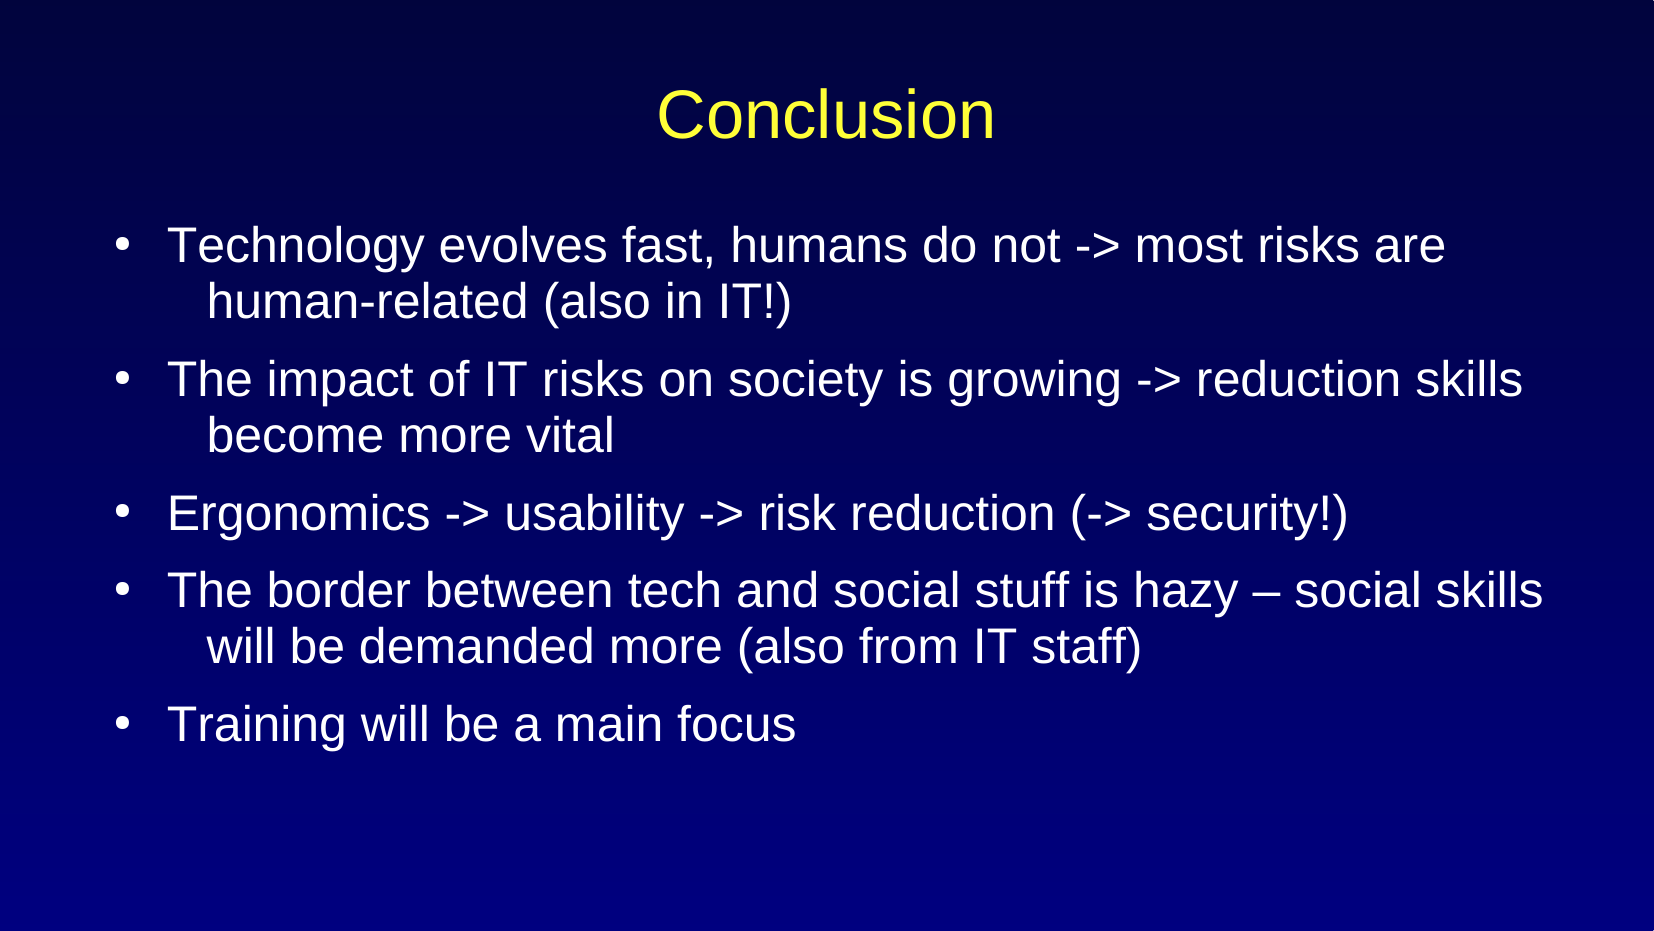

# Conclusion
Technology evolves fast, humans do not -> most risks are human-related (also in IT!)
The impact of IT risks on society is growing -> reduction skills become more vital
Ergonomics -> usability -> risk reduction (-> security!)
The border between tech and social stuff is hazy – social skills will be demanded more (also from IT staff)
Training will be a main focus